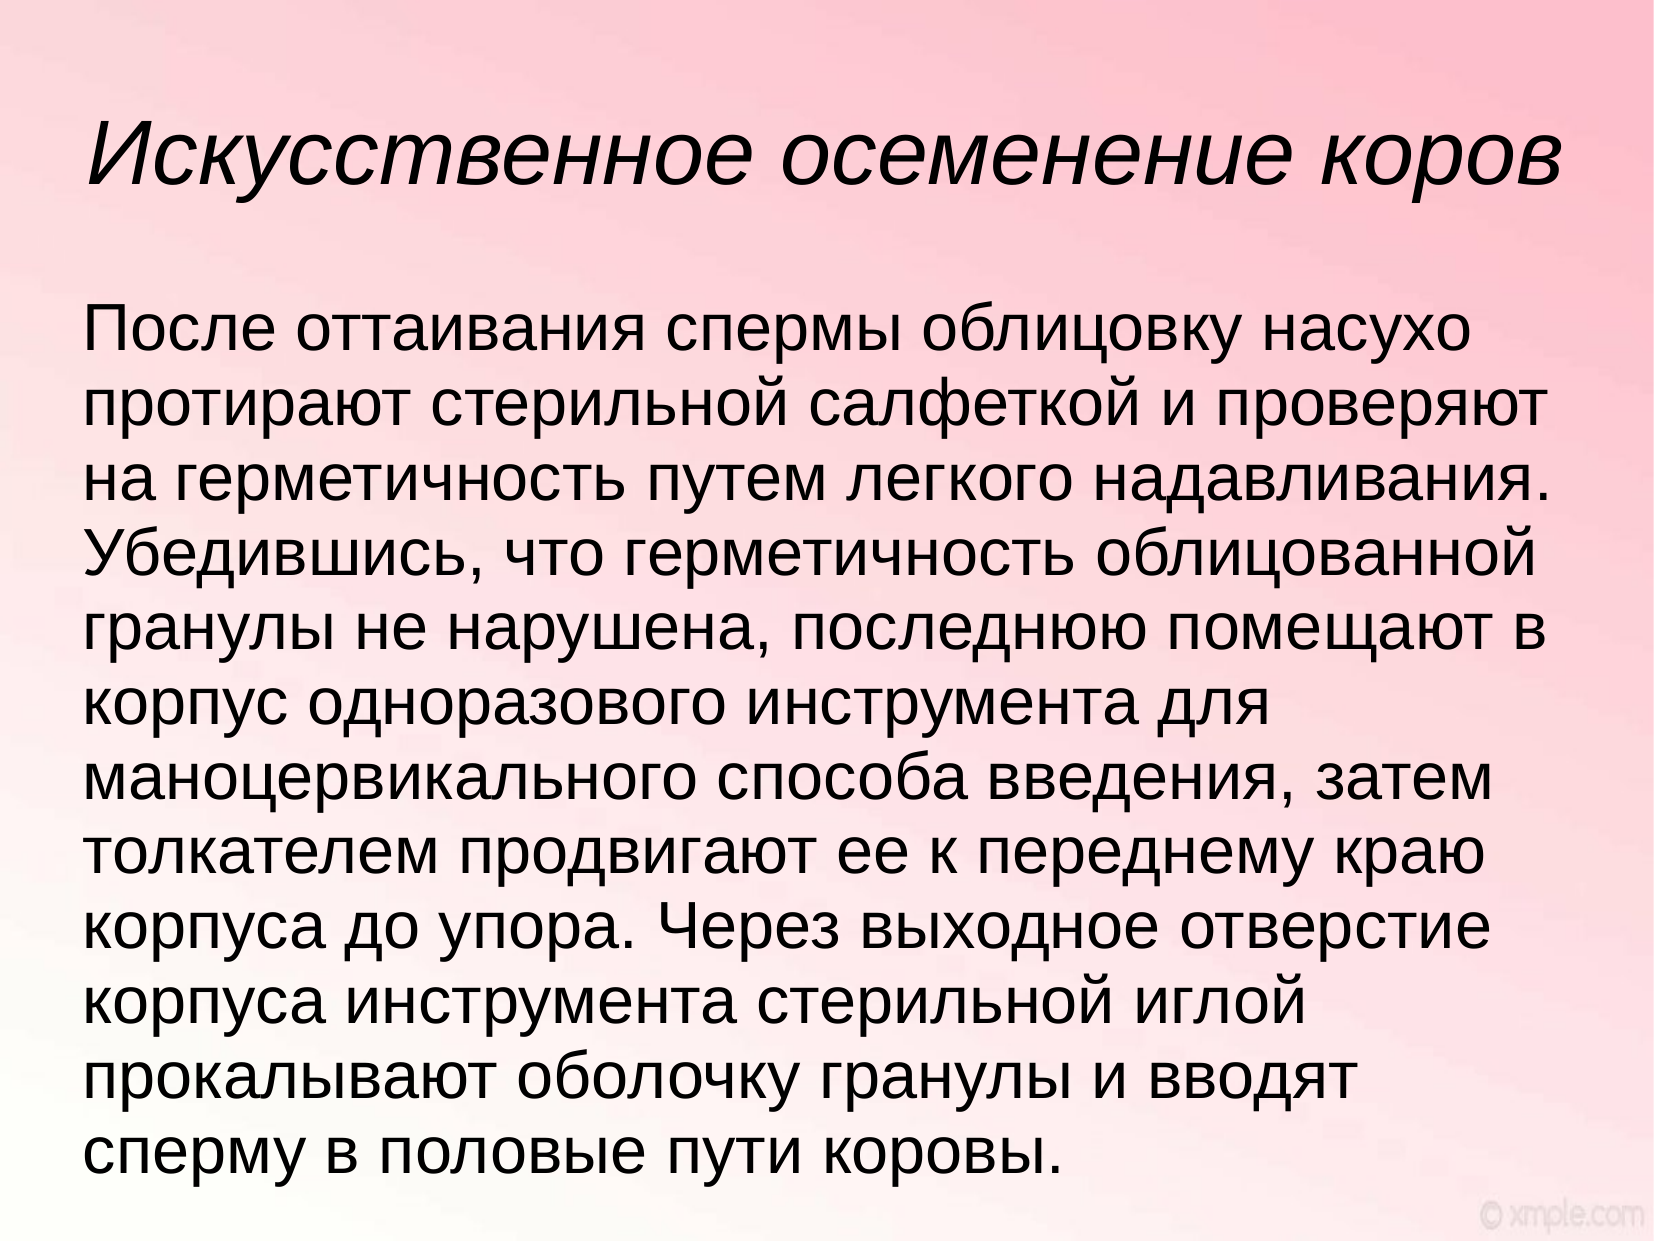

# Искусственное осеменение коров
После оттаивания спермы облицовку насухо протирают стерильной салфеткой и проверяют на герметичность путем легкого надавливания. Убедившись, что герметичность облицованной гранулы не нарушена, последнюю помещают в корпус одноразового инструмента для маноцервикального способа введения, затем толкателем продвигают ее к переднему краю корпуса до упора. Через выходное отверстие корпуса инструмента стерильной иглой прокалывают оболочку гранулы и вводят сперму в половые пути коровы.